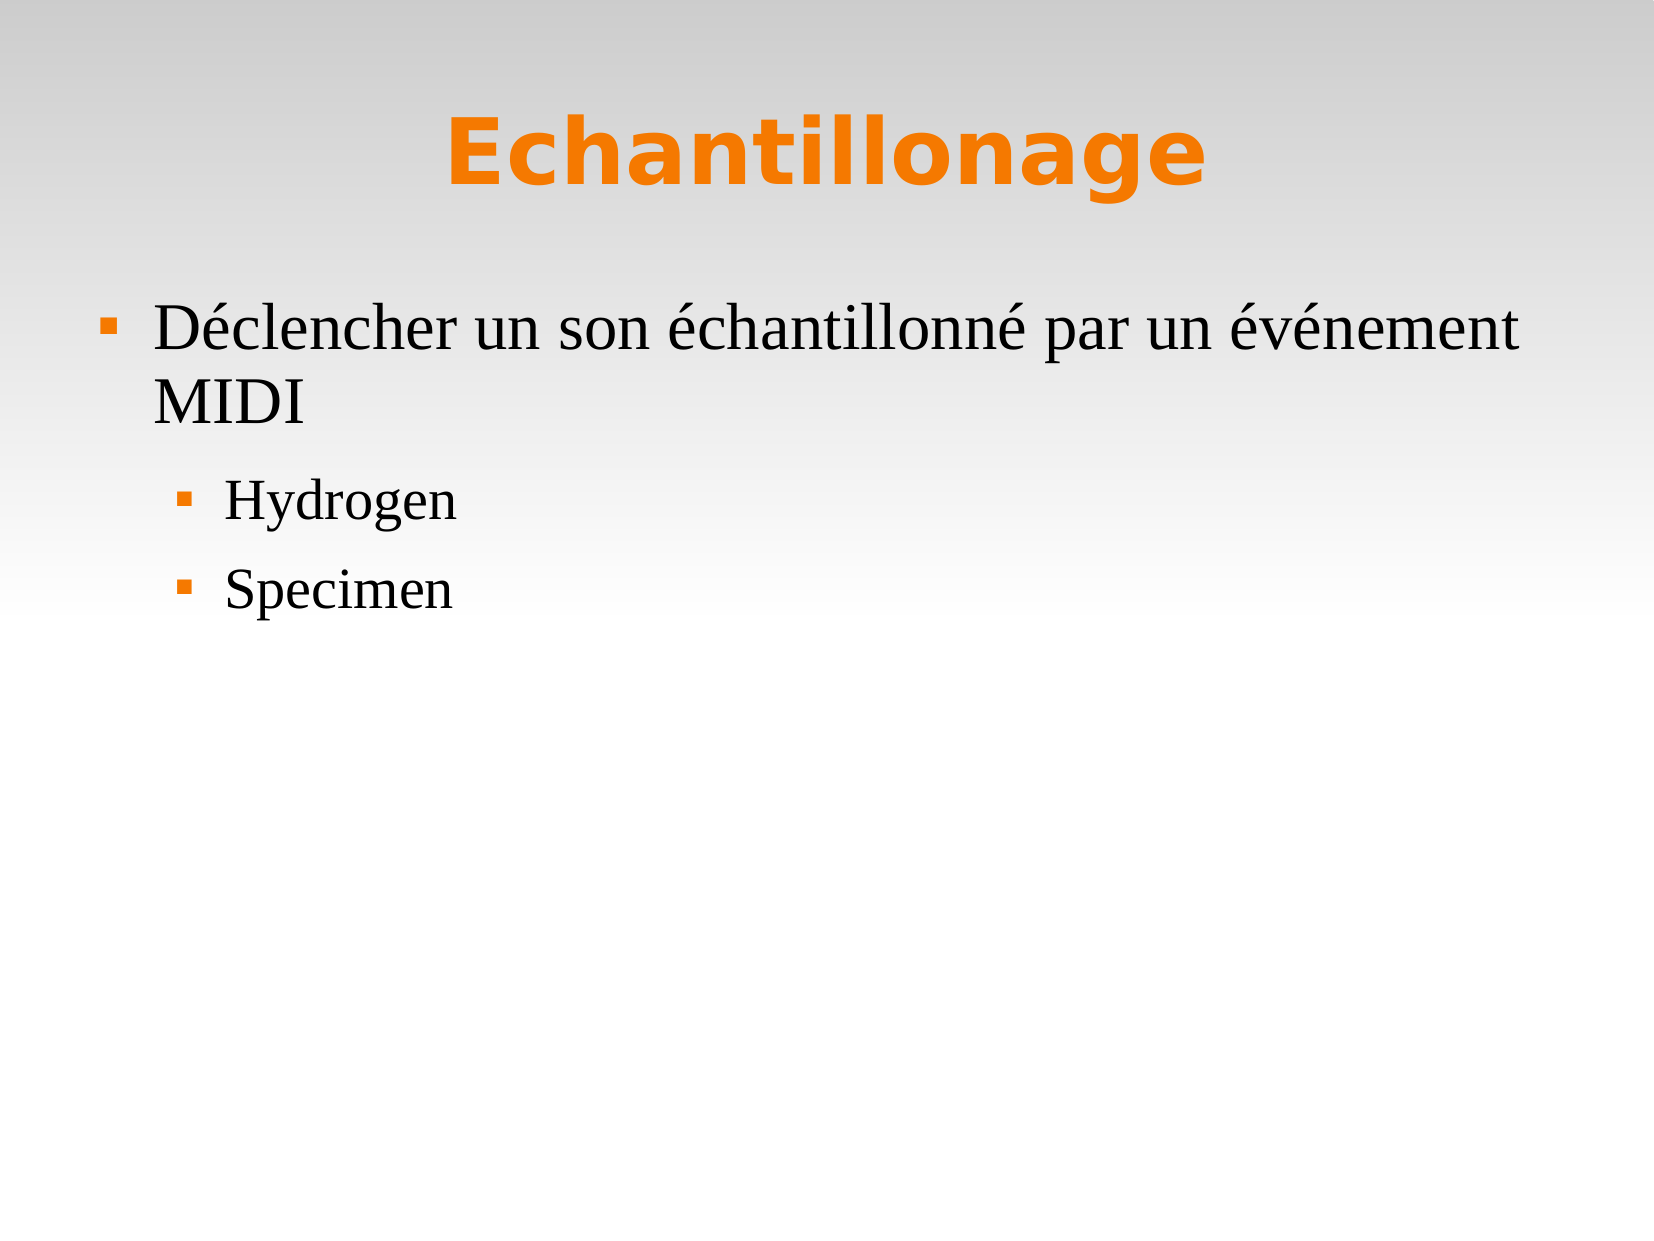

# Echantillonage
Déclencher un son échantillonné par un événement MIDI
Hydrogen
Specimen